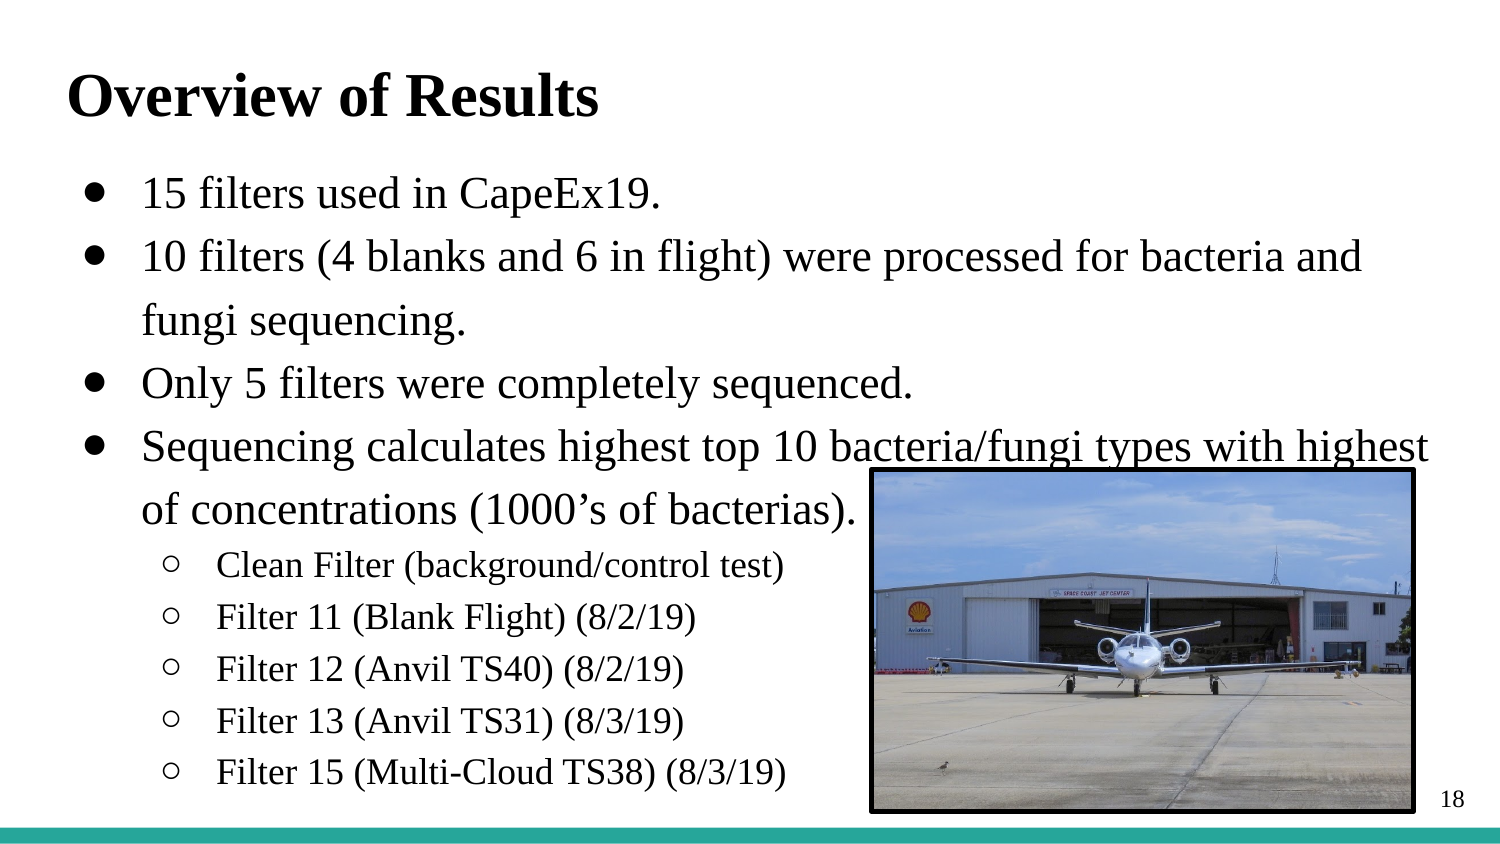

# Overview of Results
15 filters used in CapeEx19.
10 filters (4 blanks and 6 in flight) were processed for bacteria and fungi sequencing.
Only 5 filters were completely sequenced.
Sequencing calculates highest top 10 bacteria/fungi types with highest of concentrations (1000’s of bacterias).
Clean Filter (background/control test)
Filter 11 (Blank Flight) (8/2/19)
Filter 12 (Anvil TS40) (8/2/19)
Filter 13 (Anvil TS31) (8/3/19)
Filter 15 (Multi-Cloud TS38) (8/3/19)